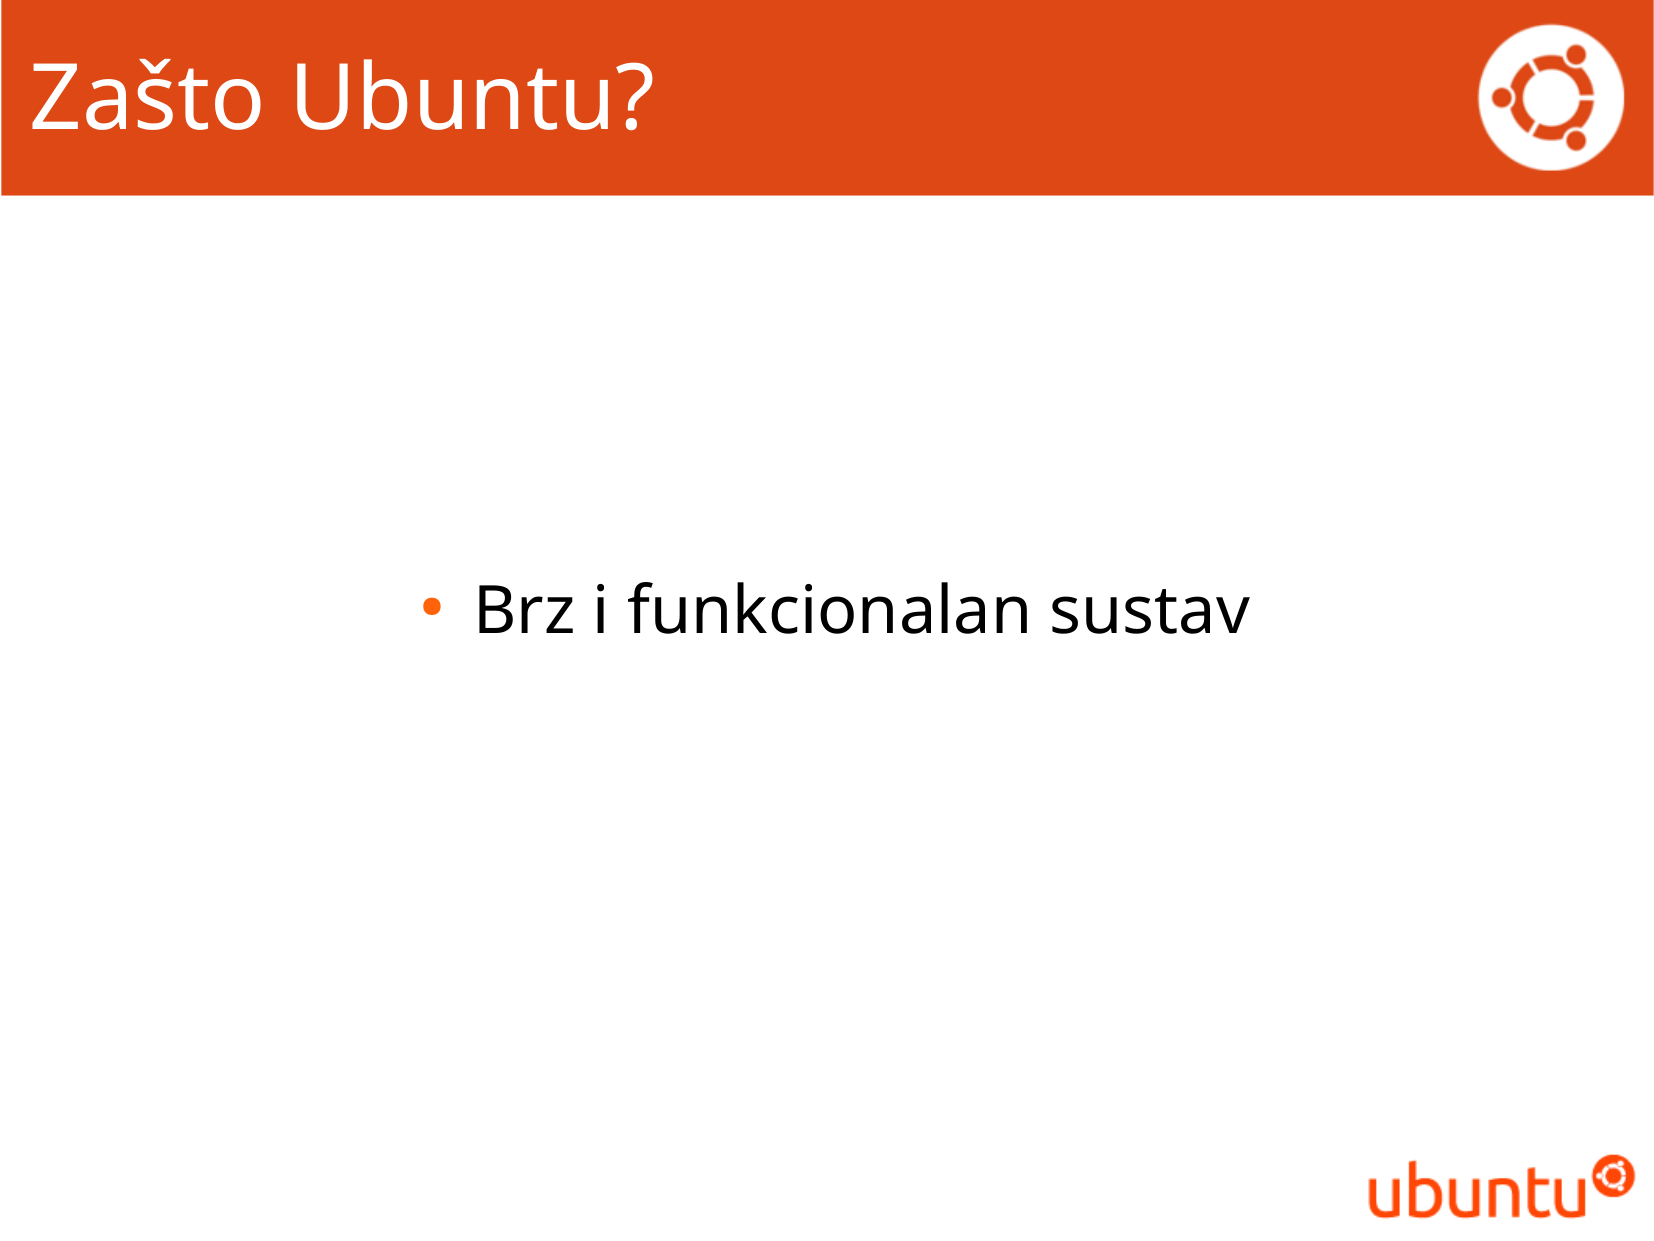

# Zašto Ubuntu?
Brz i funkcionalan sustav